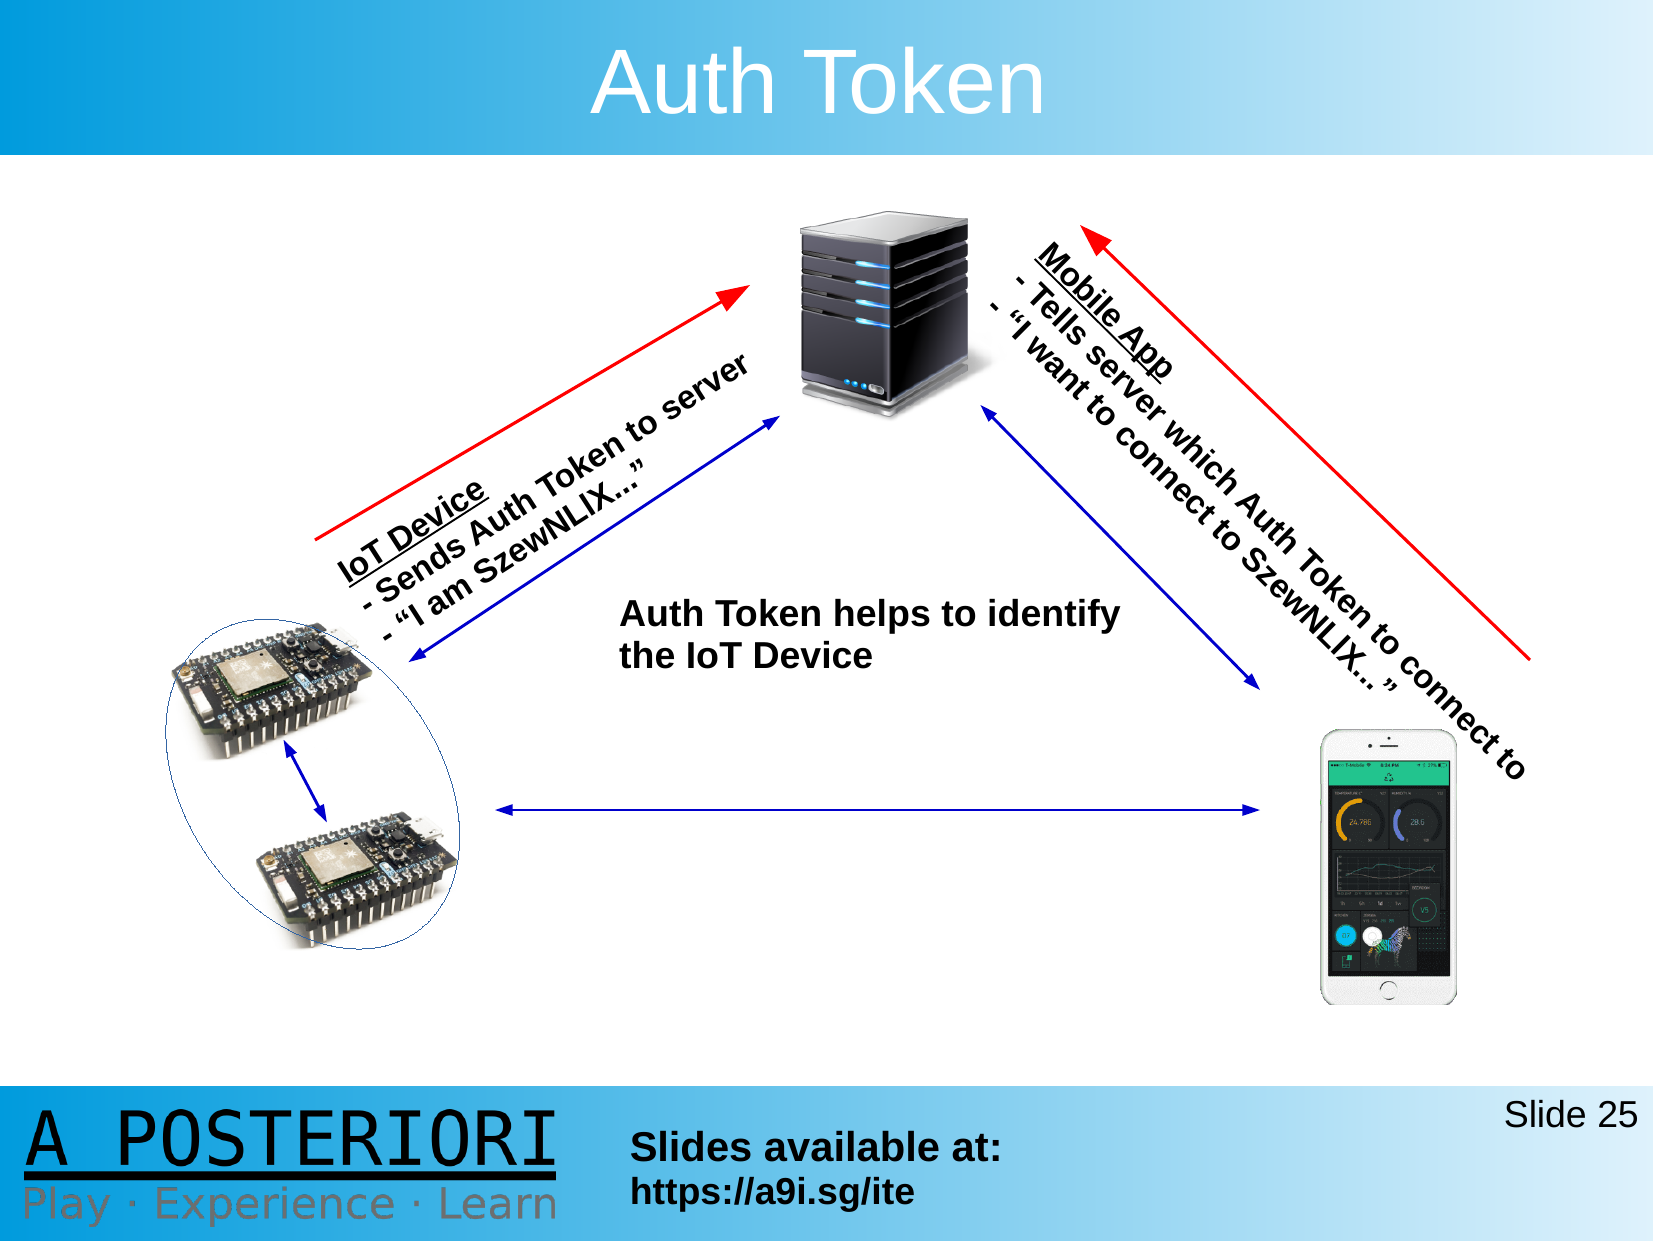

# Auth Token
IoT Device
- Sends Auth Token to server
- “I am SzewNLlX...”
Mobile App
- Tells server which Auth Token to connect to
- “I want to connect to SzewNLlX...”
Auth Token helps to identify the IoT Device